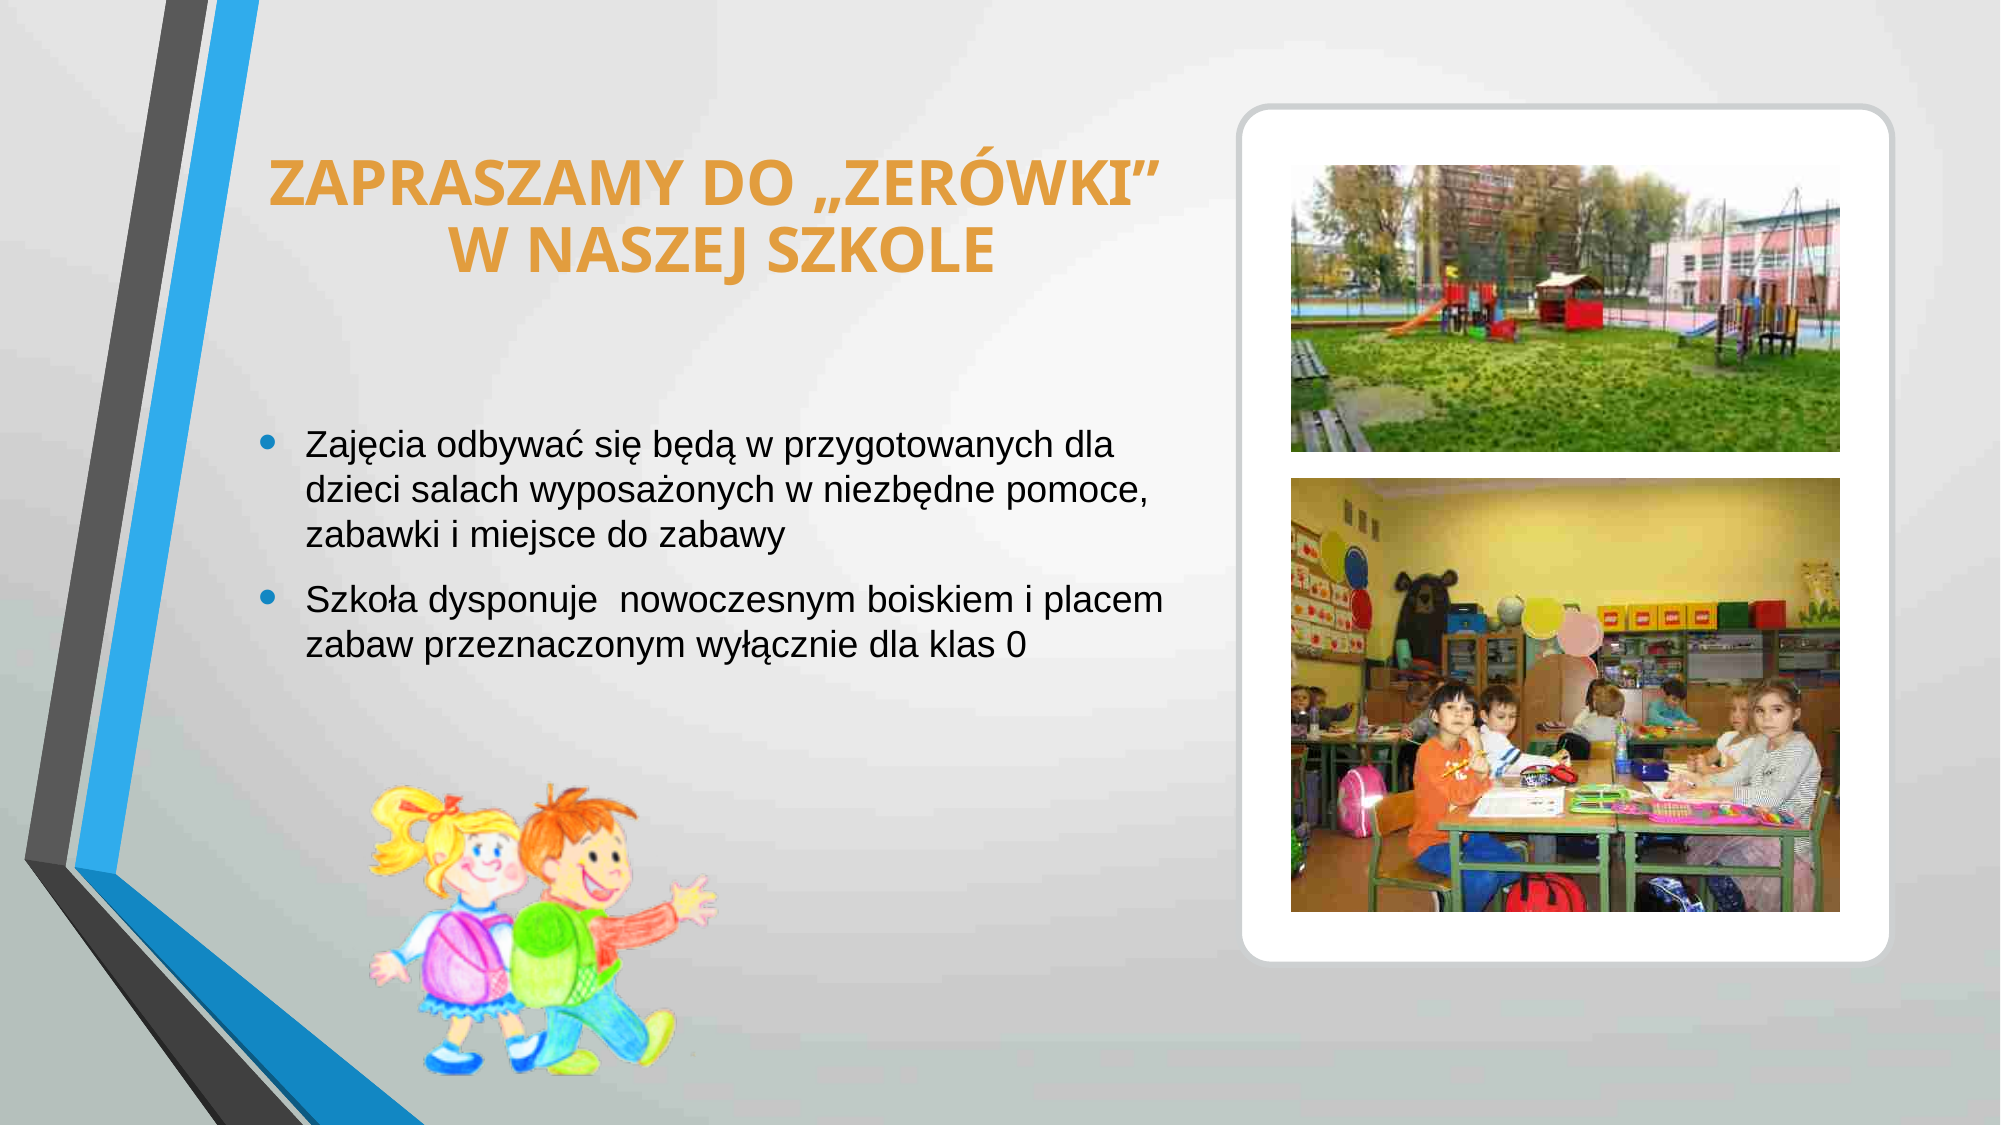

# ZAPRASZAMY DO „ZERÓWKI”  W NASZEJ SZKOLE
Zajęcia odbywać się będą w przygotowanych dla dzieci salach wyposażonych w niezbędne pomoce, zabawki i miejsce do zabawy
Szkoła dysponuje  nowoczesnym boiskiem i placem zabaw przeznaczonym wyłącznie dla klas 0